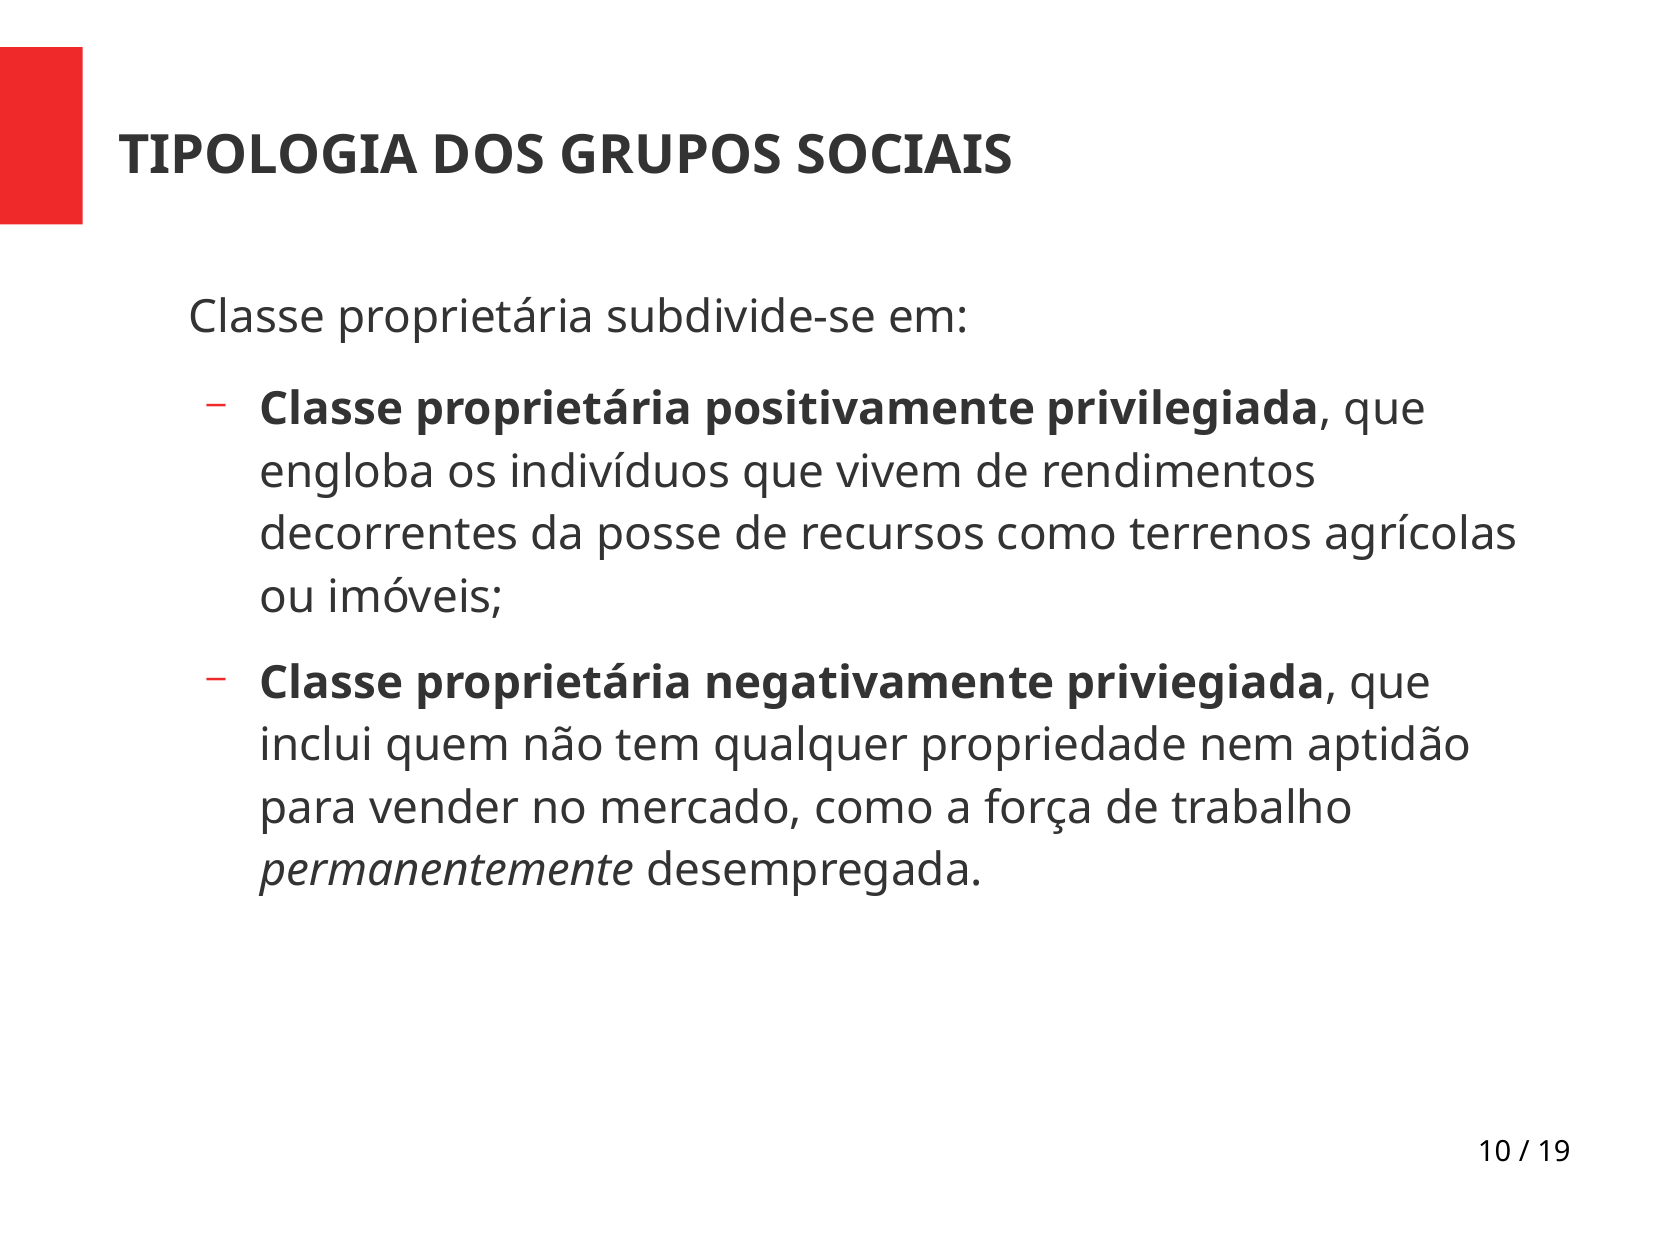

# TIPOLOGIA DOS GRUPOS SOCIAIS
Classe proprietária subdivide-se em:
Classe proprietária positivamente privilegiada, que engloba os indivíduos que vivem de rendimentos decorrentes da posse de recursos como terrenos agrícolas ou imóveis;
Classe proprietária negativamente priviegiada, que inclui quem não tem qualquer propriedade nem aptidão para vender no mercado, como a força de trabalho permanentemente desempregada.
10